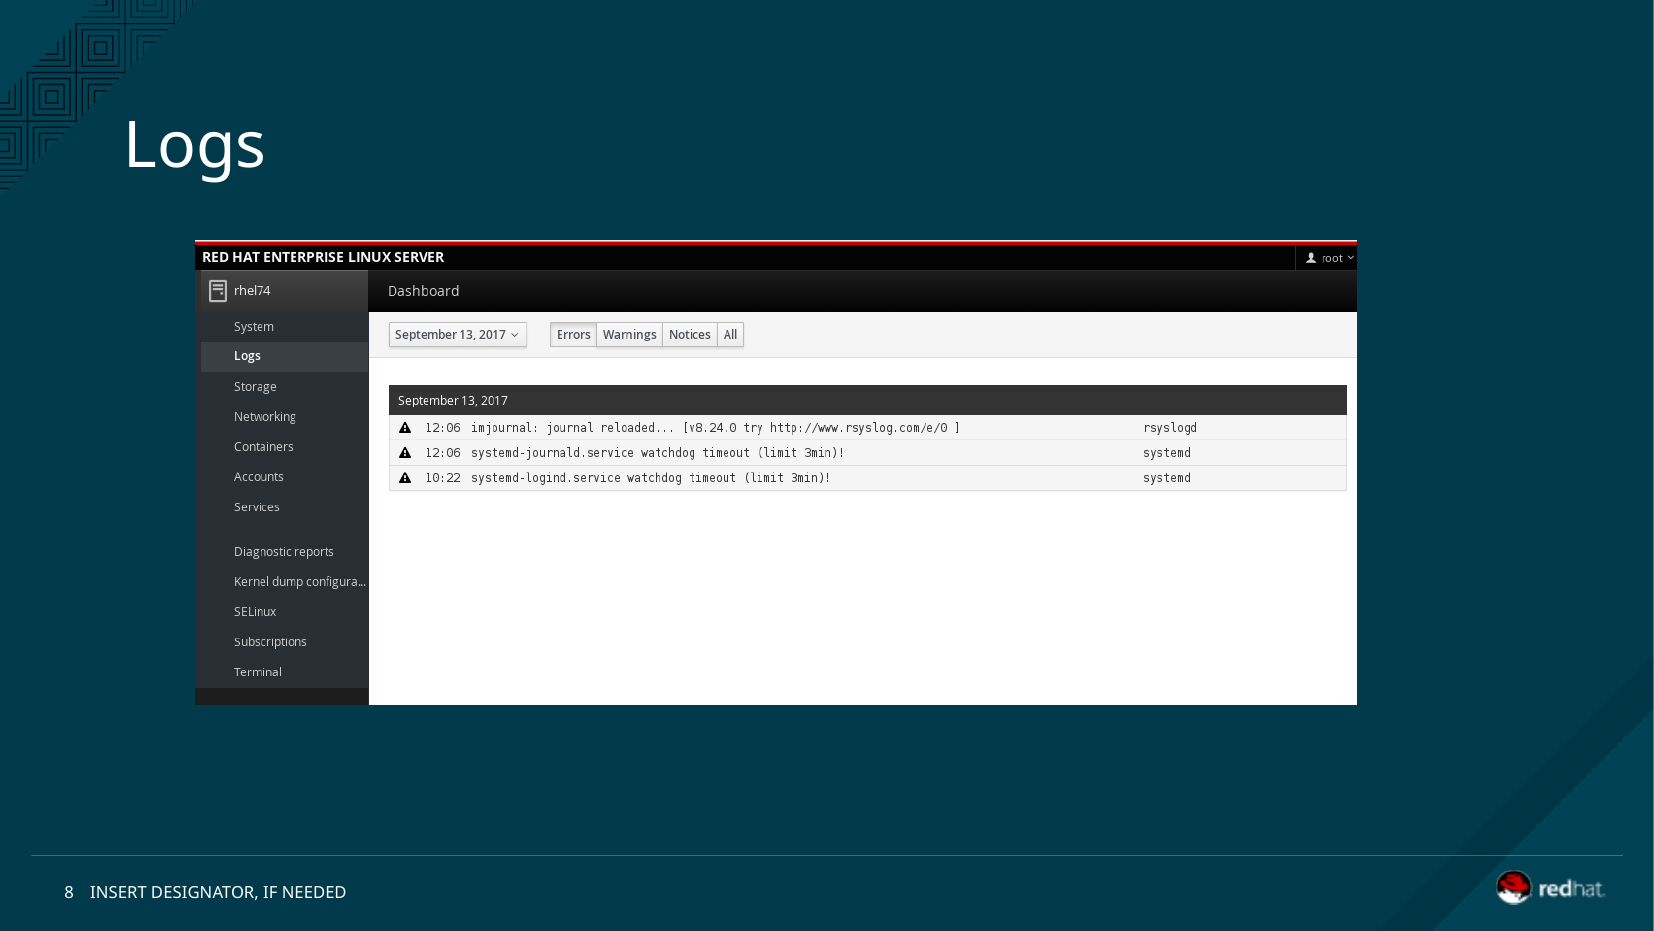

# Logs
8
INSERT DESIGNATOR, IF NEEDED